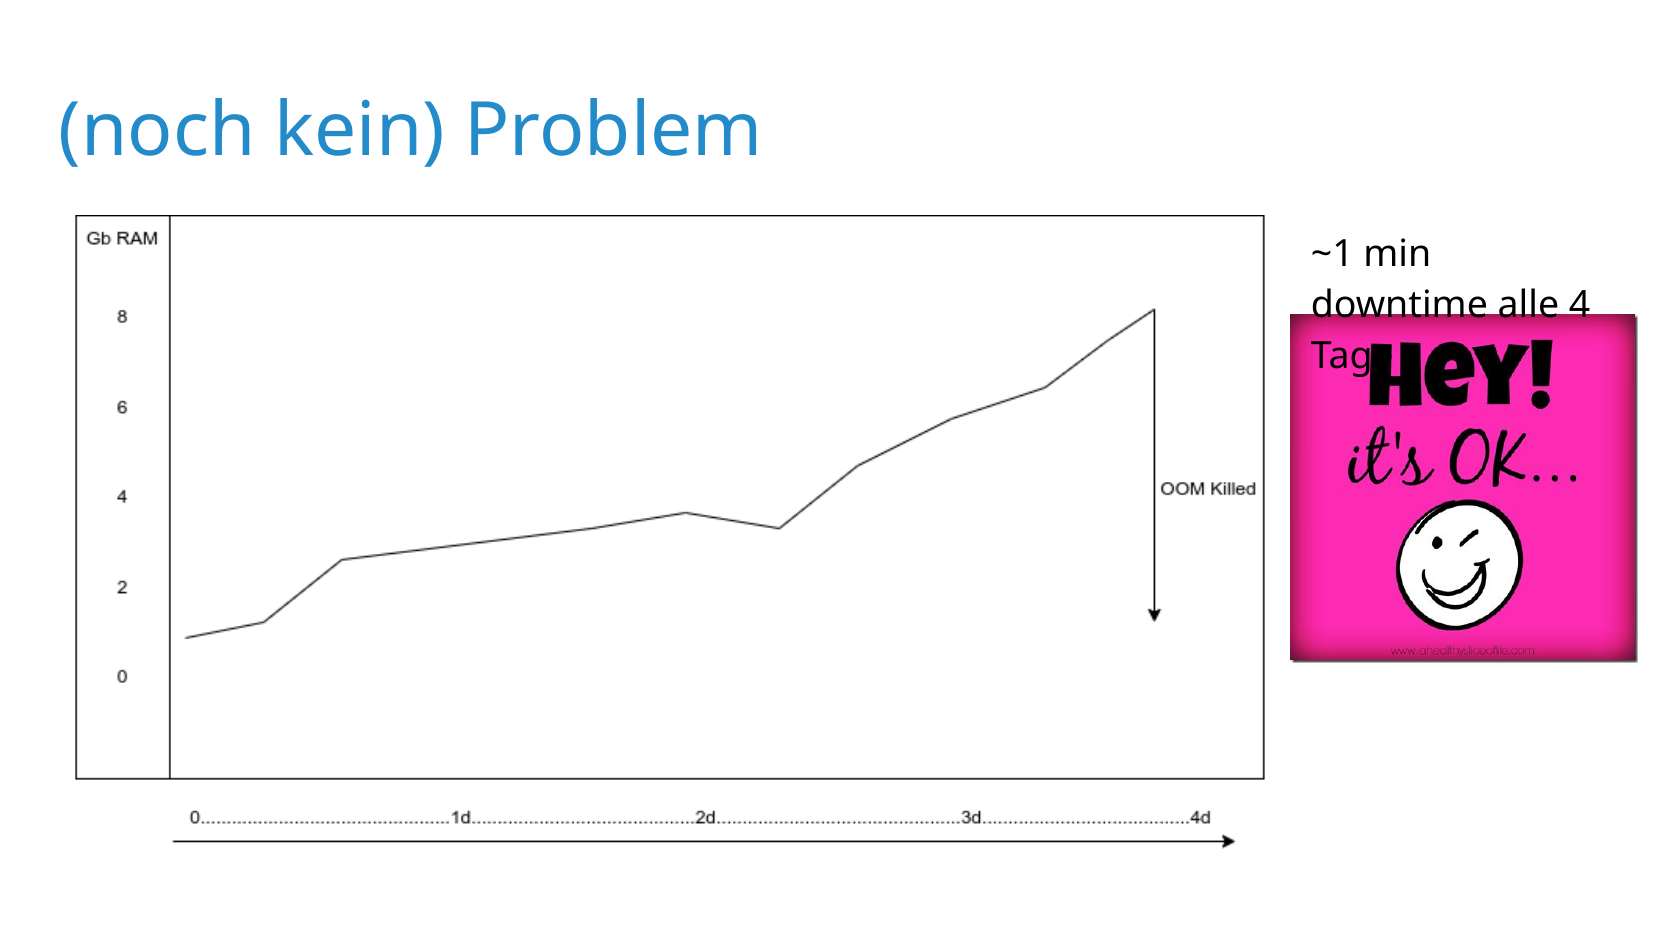

# (noch kein) Problem
~1 min downtime alle 4 Tage